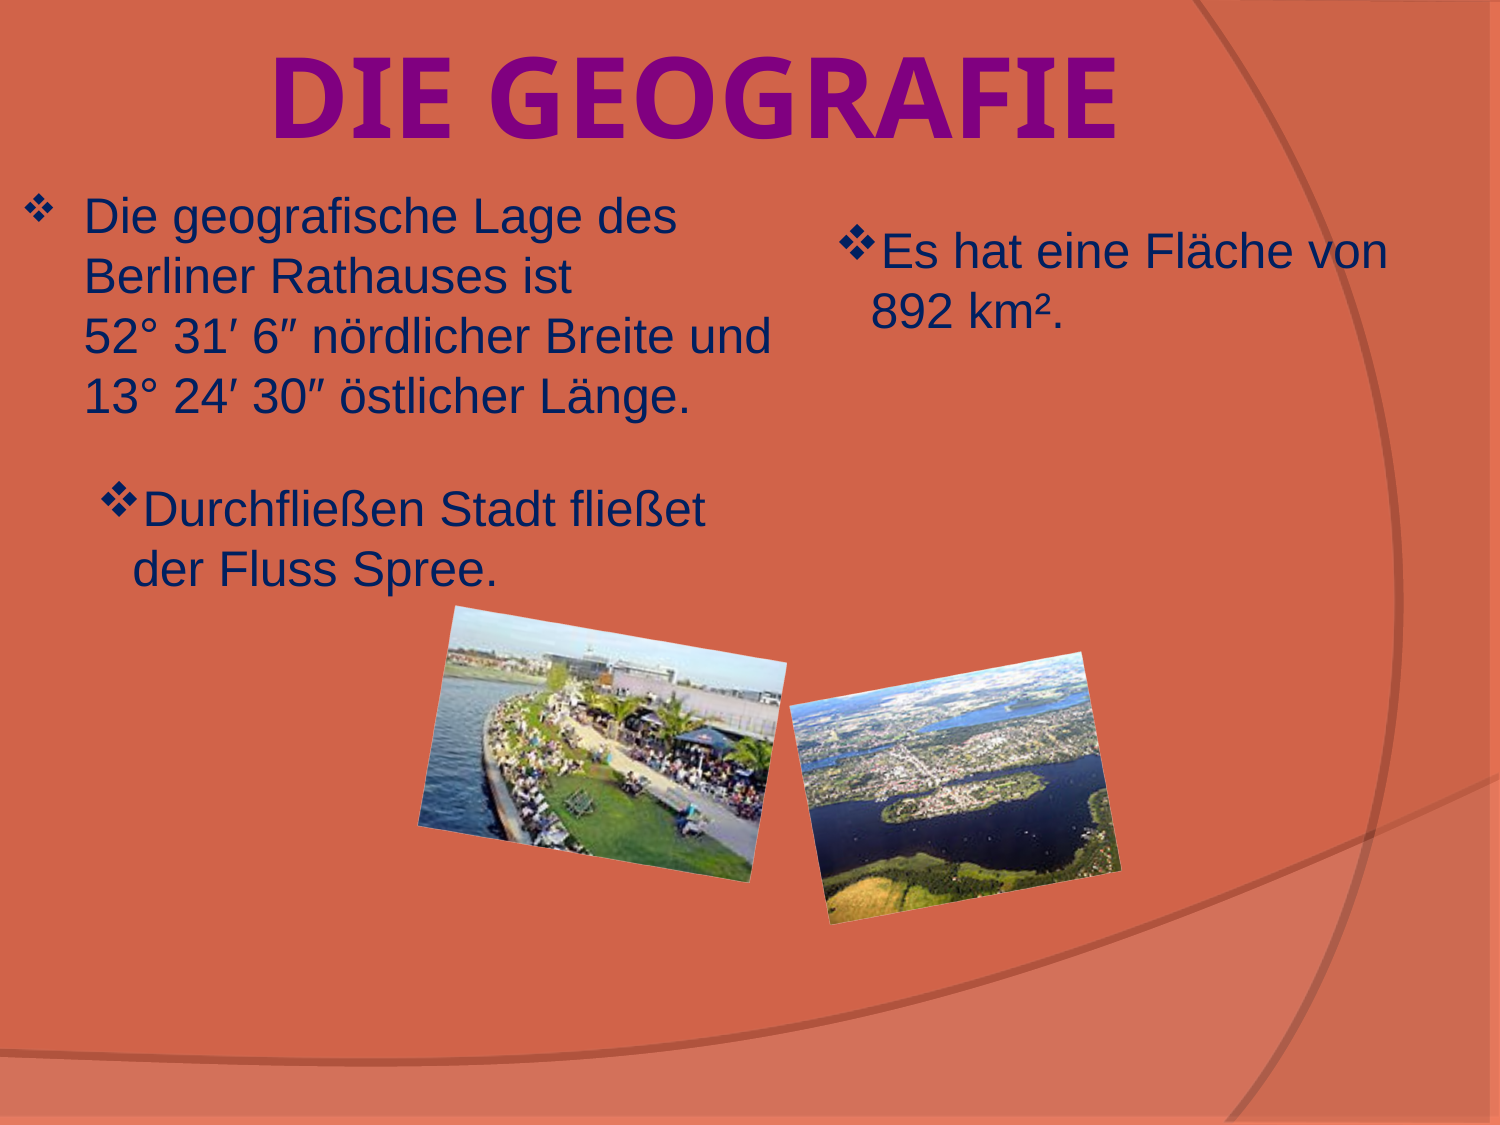

DIE GEOGRAFIE
# Die geografische Lage des Berliner Rathauses ist 52° 31′ 6″ nördlicher Breite und 13° 24′ 30″ östlicher Länge.
Es hat eine Fläche von 892 km².
Durchfließen Stadt fließet der Fluss Spree.